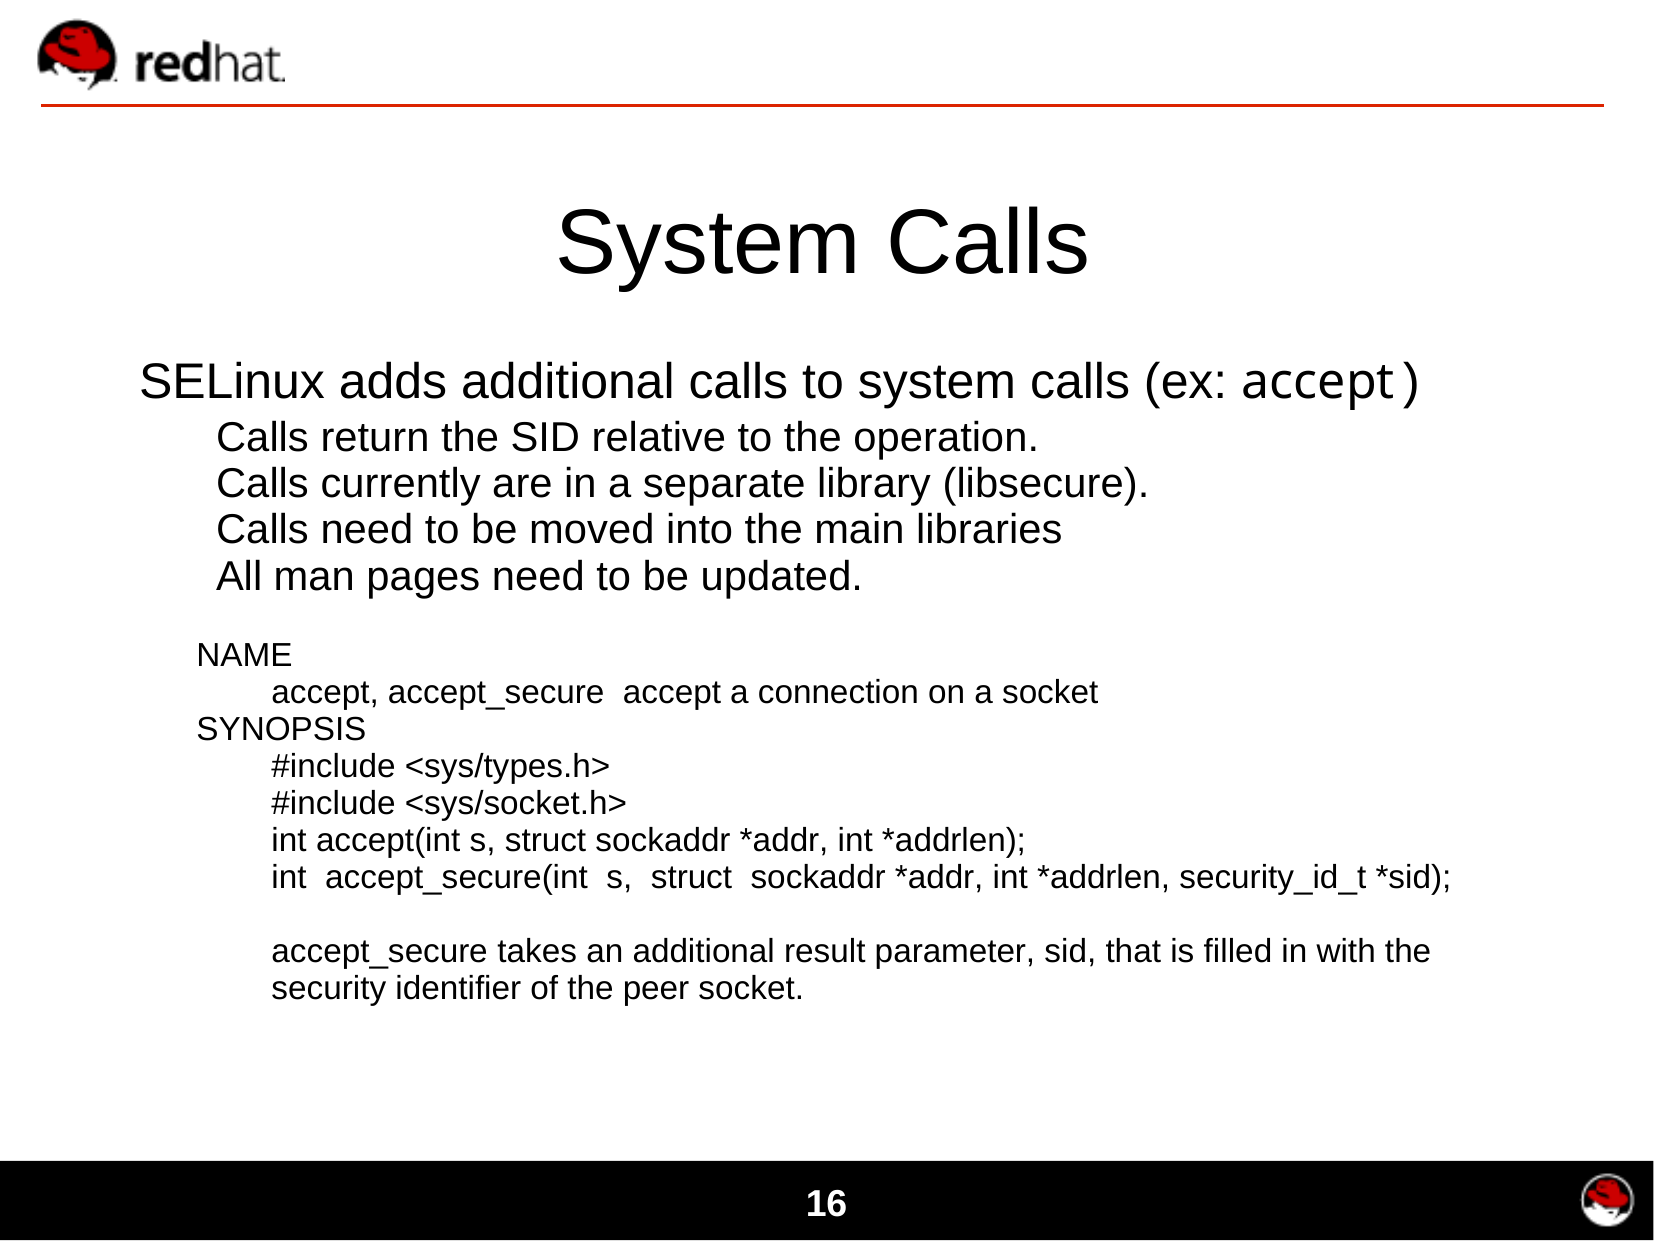

# System Calls
SELinux adds additional calls to system calls (ex: accept)
Calls return the SID relative to the operation.
Calls currently are in a separate library (libsecure).
Calls need to be moved into the main libraries
All man pages need to be updated.
NAME
accept, accept_secure accept a connection on a socket
SYNOPSIS
#include <sys/types.h>
#include <sys/socket.h>
int accept(int s, struct sockaddr *addr, int *addrlen);
int accept_secure(int s, struct sockaddr *addr, int *addrlen, security_id_t *sid);
accept_secure takes an additional result parameter, sid, that is filled in with the security identifier of the peer socket.